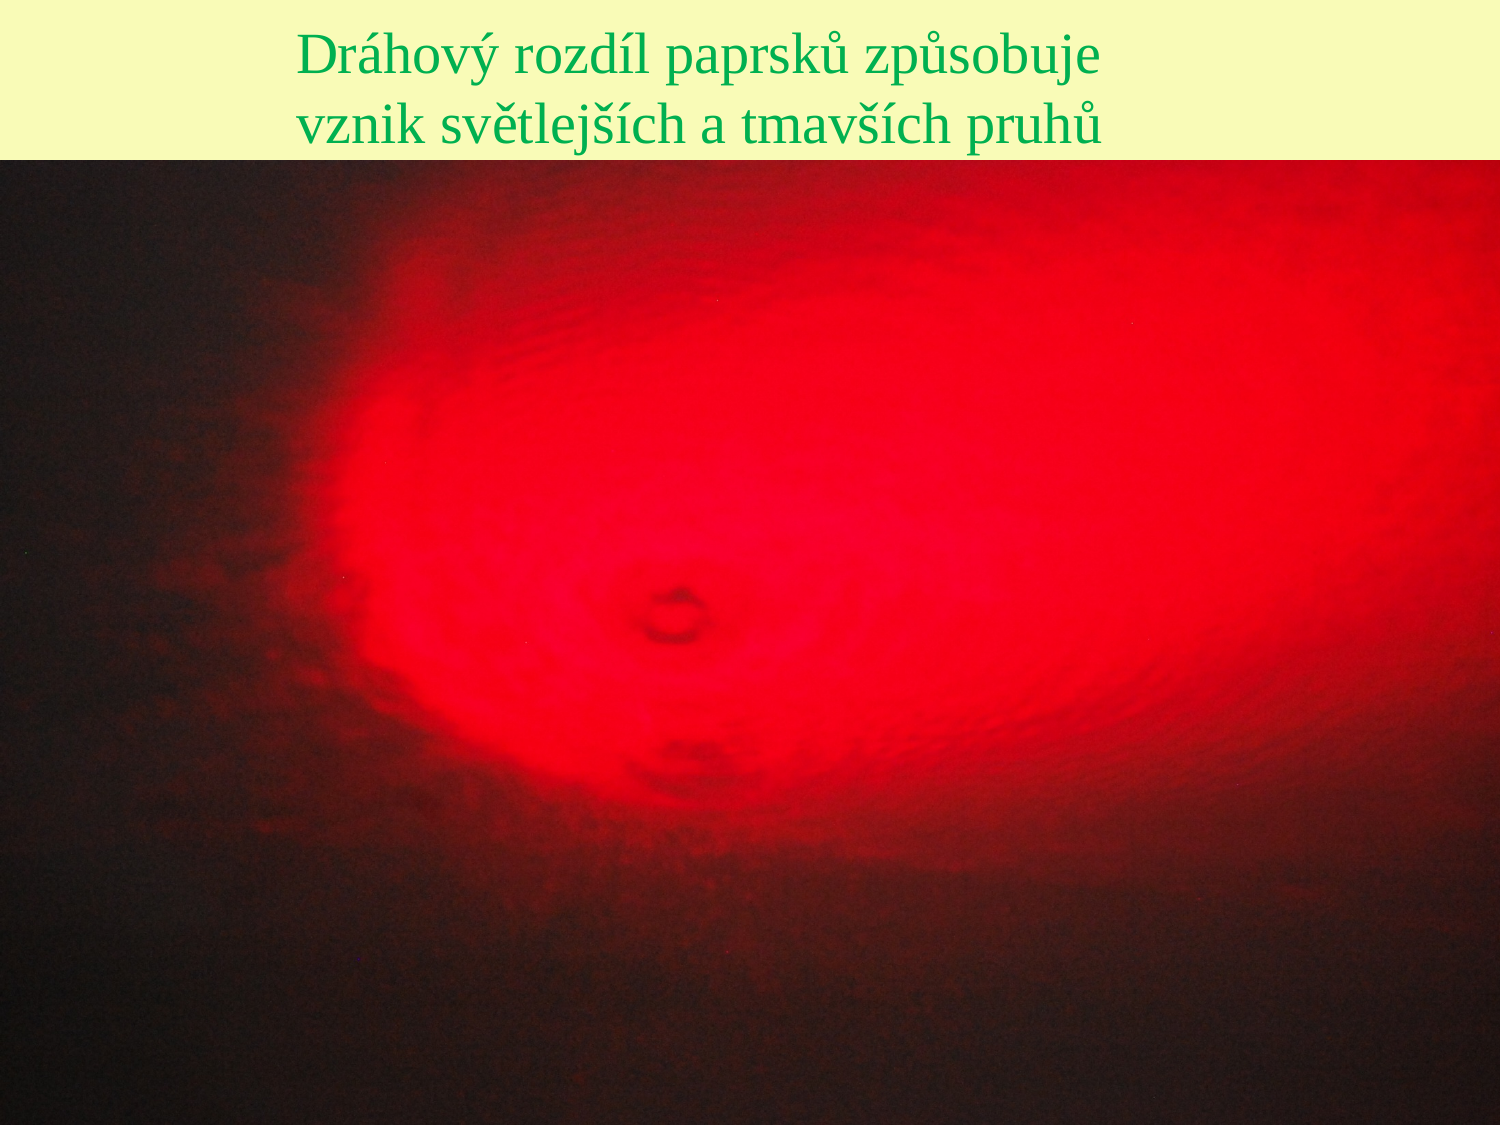

Dráhový rozdíl paprsků způsobuje
vznik světlejších a tmavších pruhů